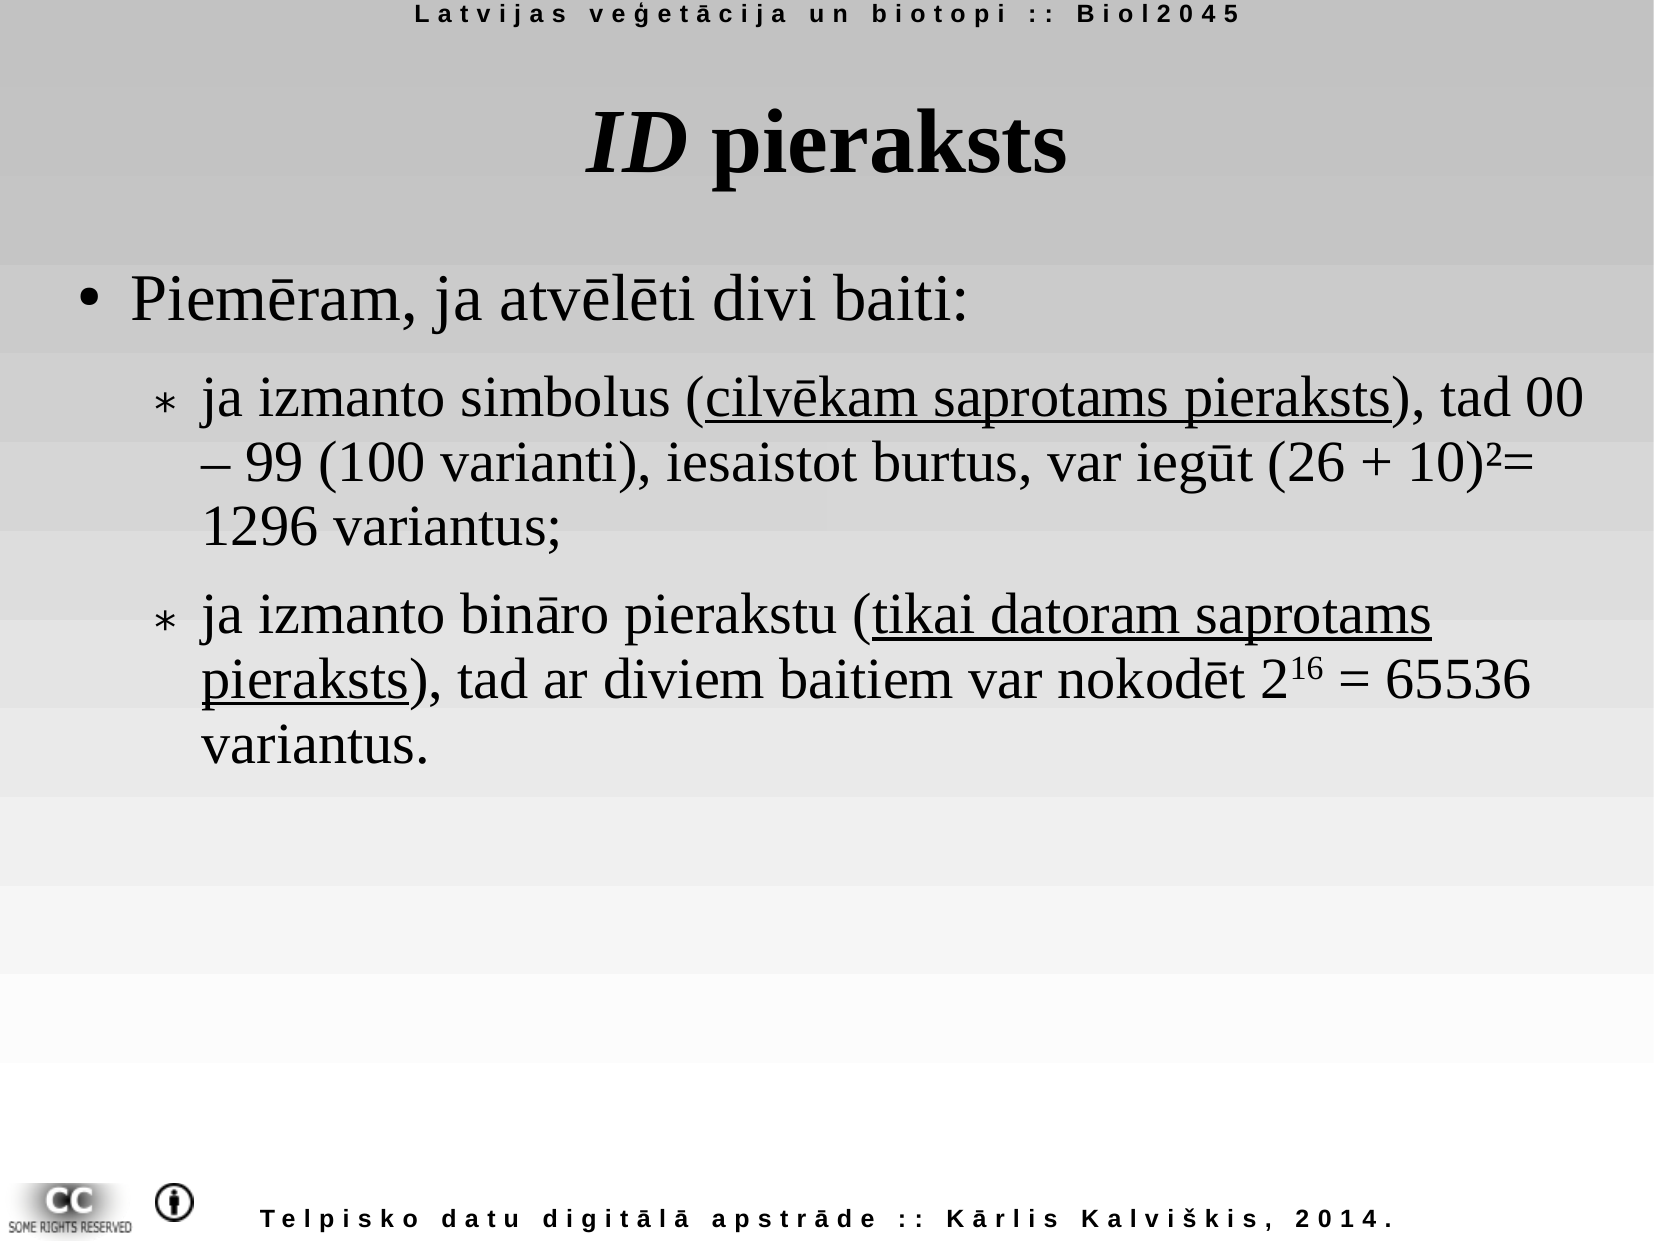

# ID pieraksts
Piemēram, ja atvēlēti divi baiti:
ja izmanto simbolus (cilvēkam saprotams pieraksts), tad 00 – 99 (100 varianti), iesaistot burtus, var iegūt (26 + 10)²= 1296 variantus;
ja izmanto bināro pierakstu (tikai datoram saprotams pieraksts), tad ar diviem baitiem var nokodēt 216 = 65536 variantus.